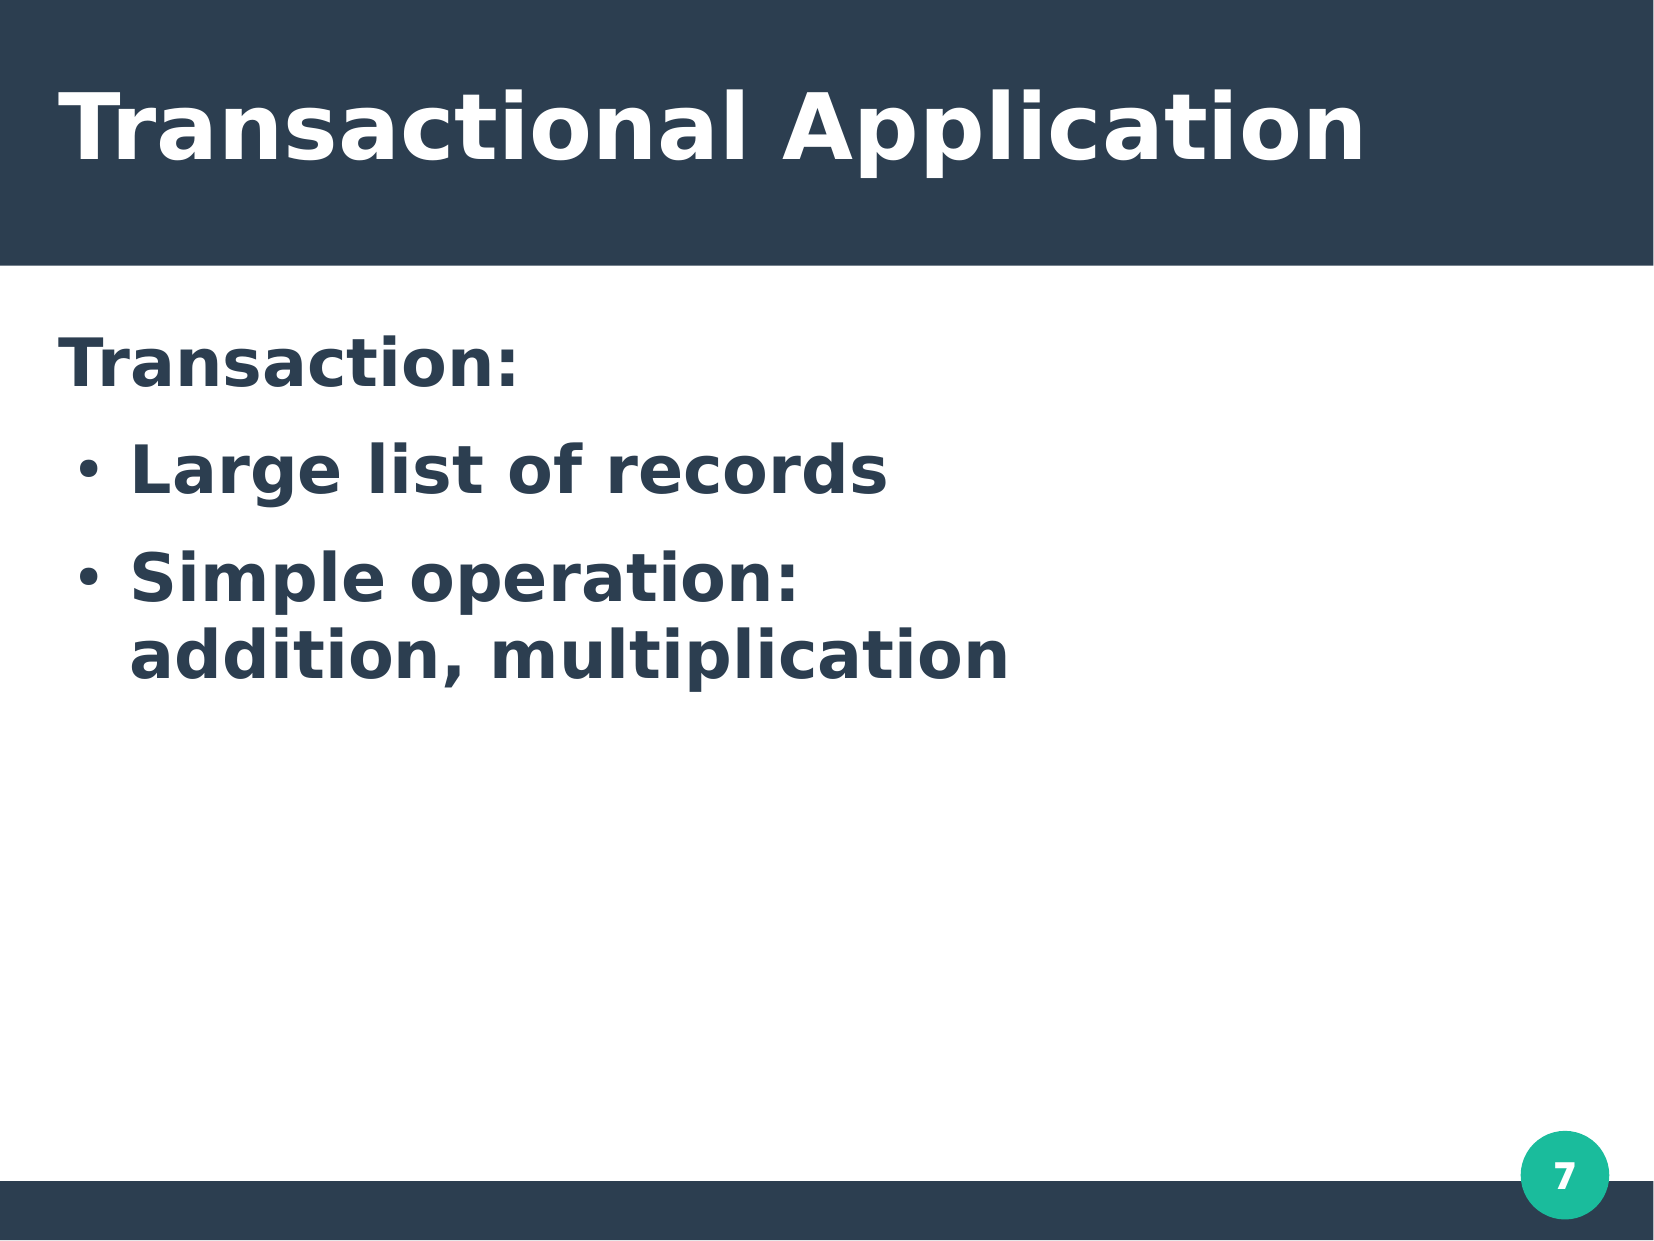

# Transactional Application
Transaction:
Large list of records
Simple operation:
addition, multiplication
7